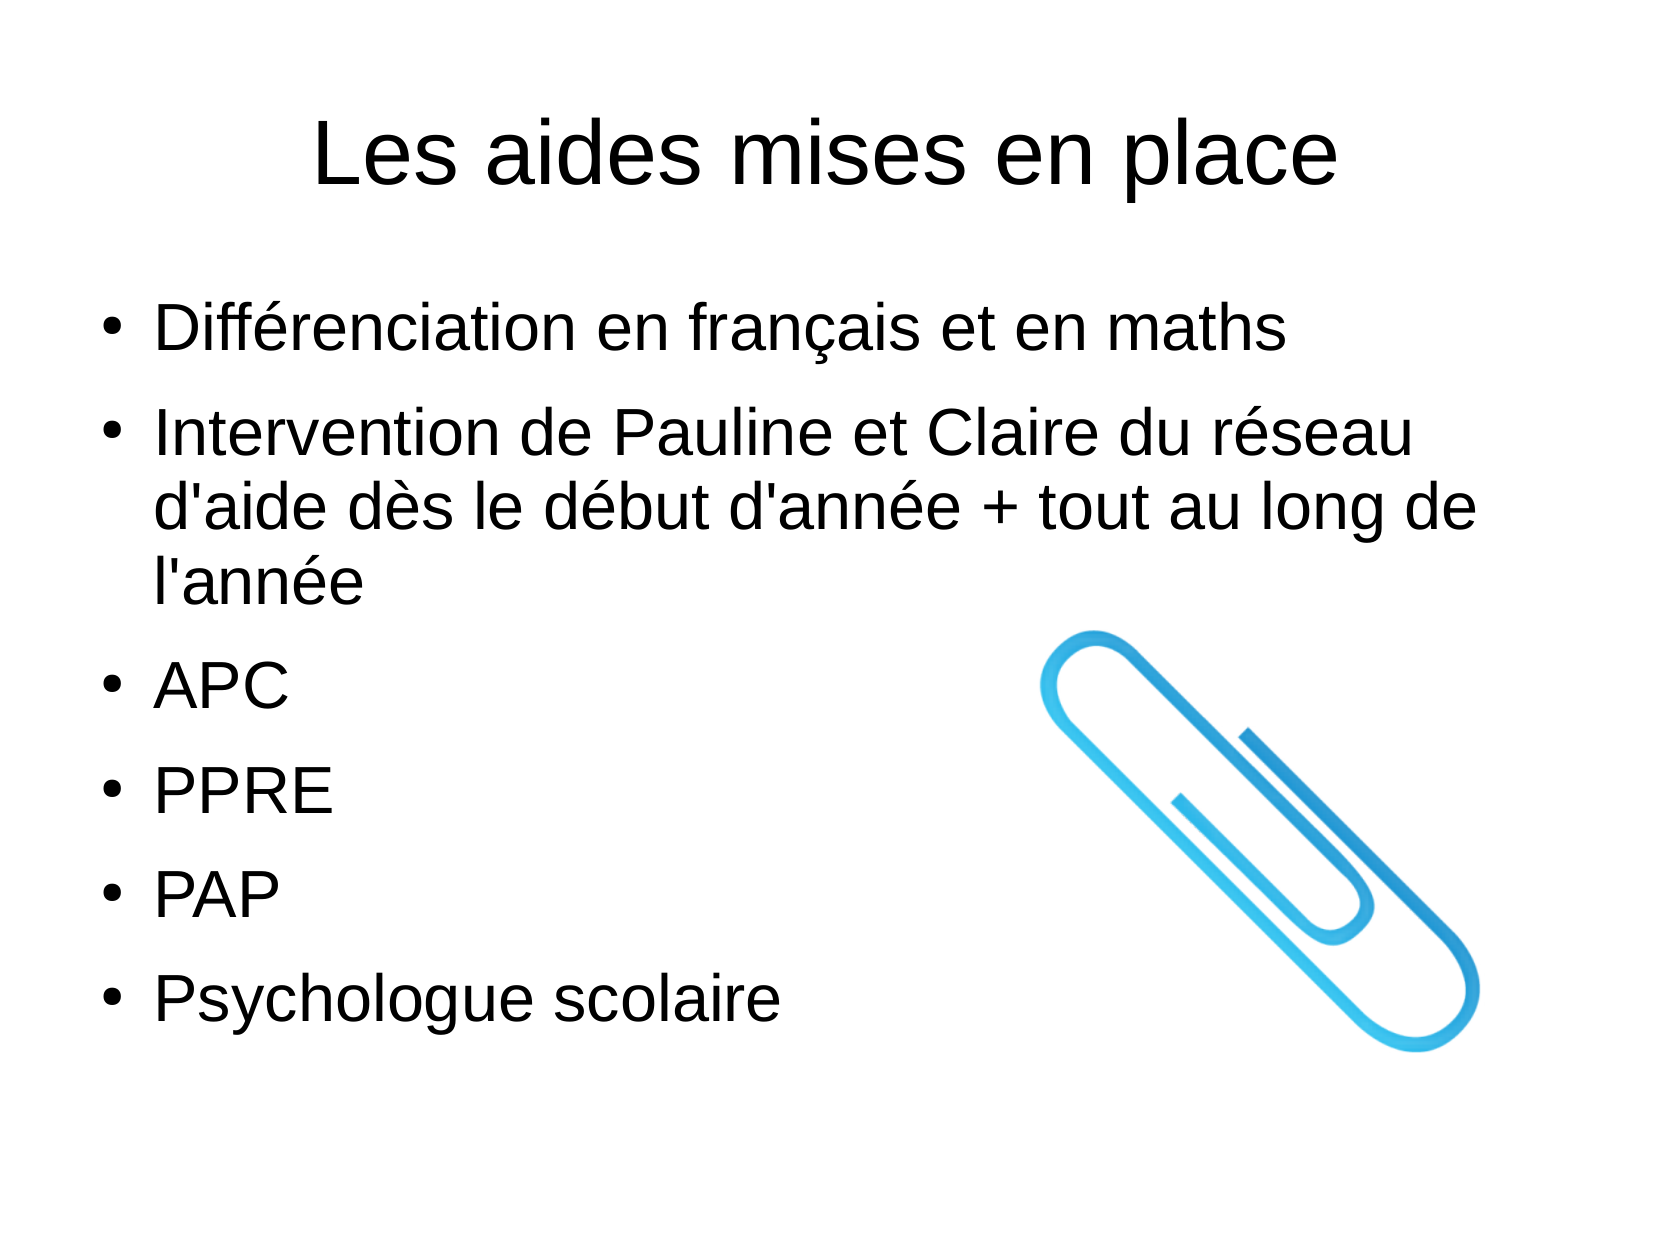

# Les aides mises en place
Différenciation en français et en maths
Intervention de Pauline et Claire du réseau d'aide dès le début d'année + tout au long de l'année
APC
PPRE
PAP
Psychologue scolaire